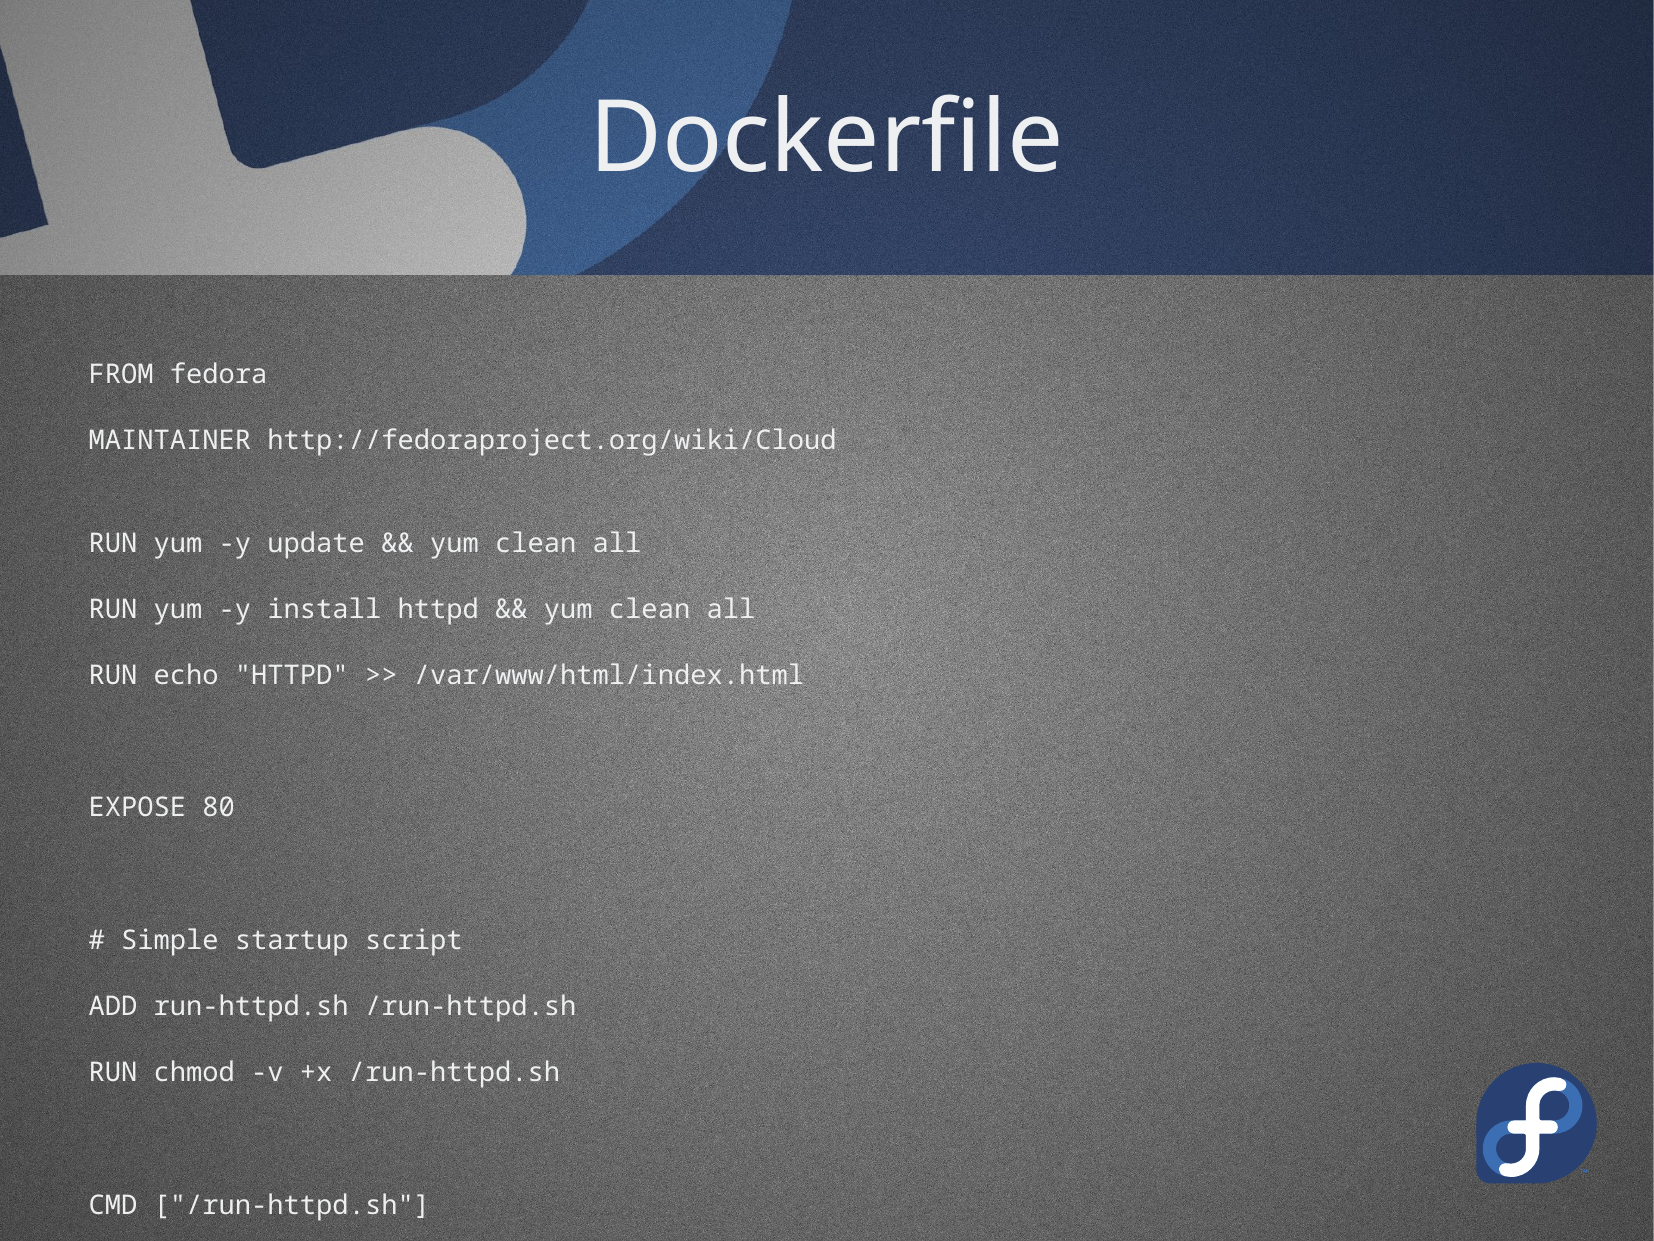

# Dockerfile
FROM fedora
MAINTAINER http://fedoraproject.org/wiki/Cloud
RUN yum -y update && yum clean all
RUN yum -y install httpd && yum clean all
RUN echo "HTTPD" >> /var/www/html/index.html
EXPOSE 80
# Simple startup script
ADD run-httpd.sh /run-httpd.sh
RUN chmod -v +x /run-httpd.sh
CMD ["/run-httpd.sh"]